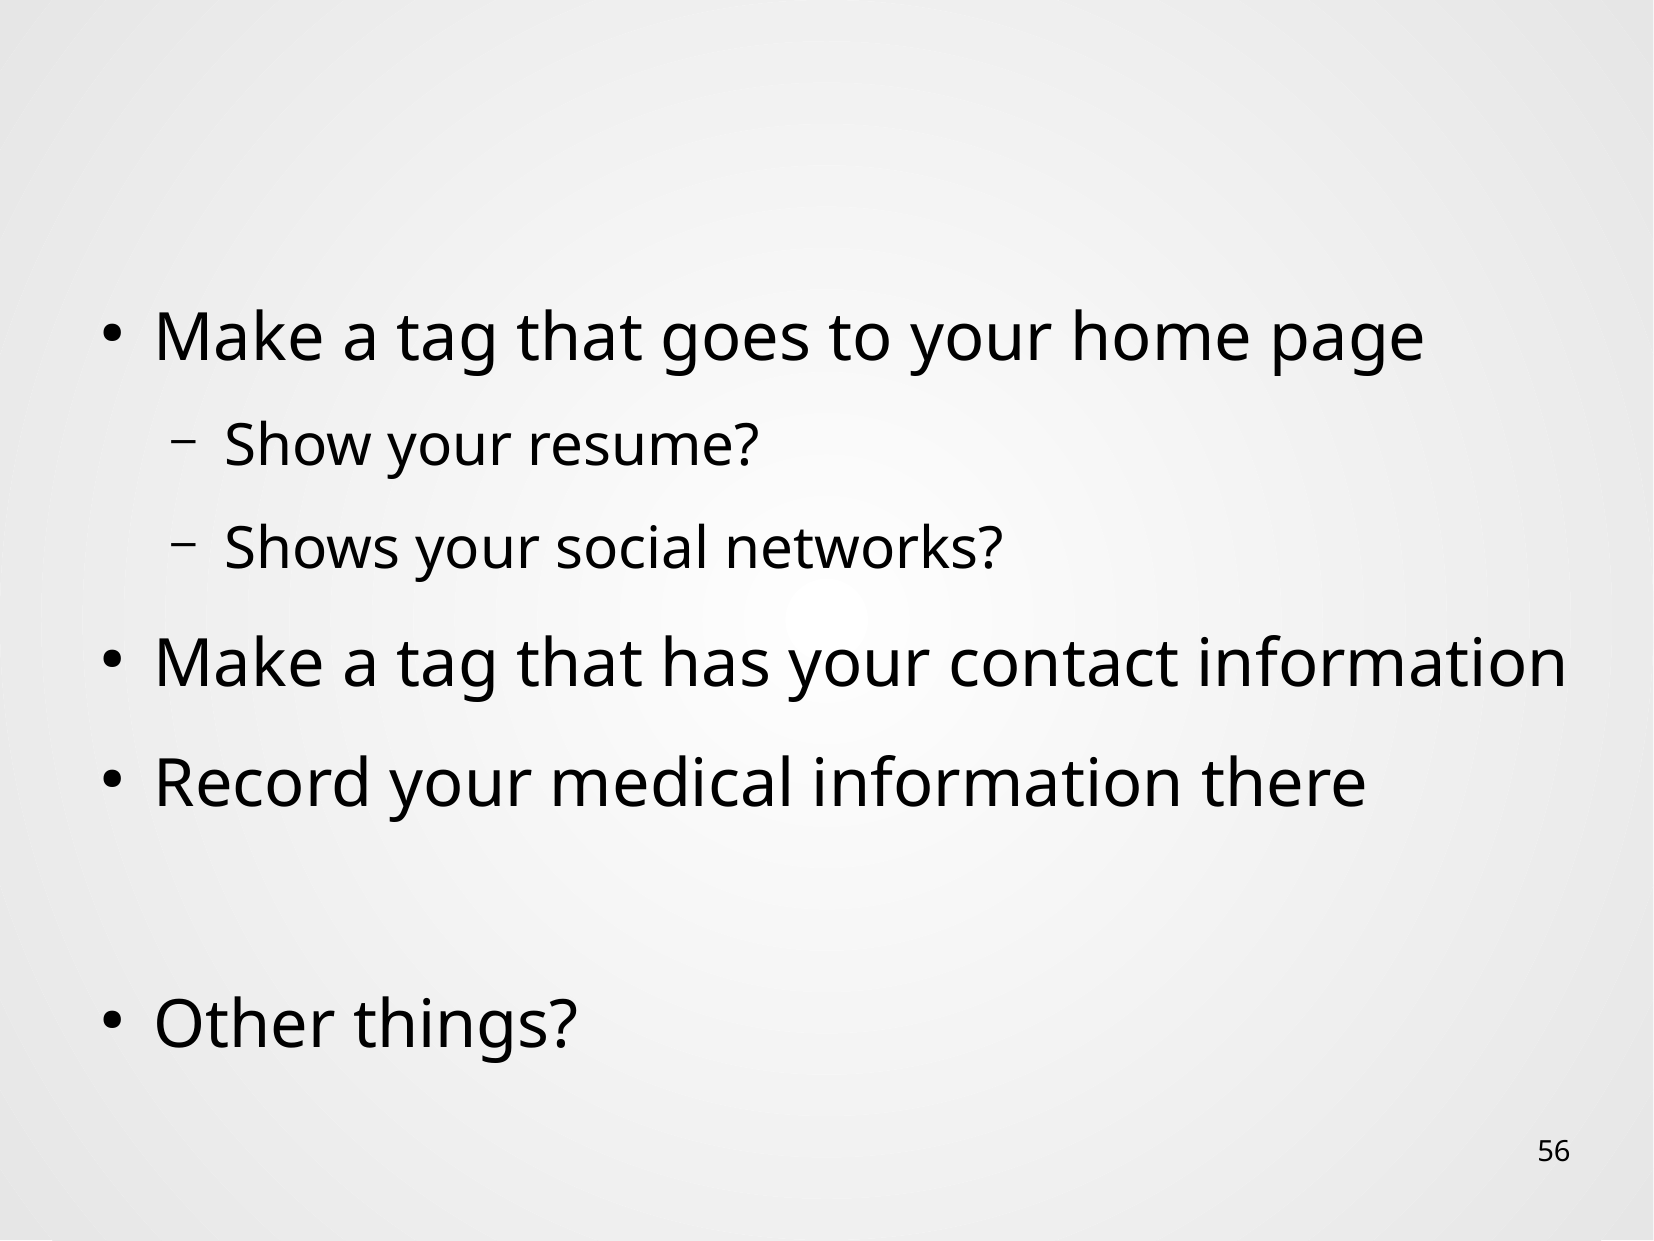

#
Make a tag that goes to your home page
Show your resume?
Shows your social networks?
Make a tag that has your contact information
Record your medical information there
Other things?
56